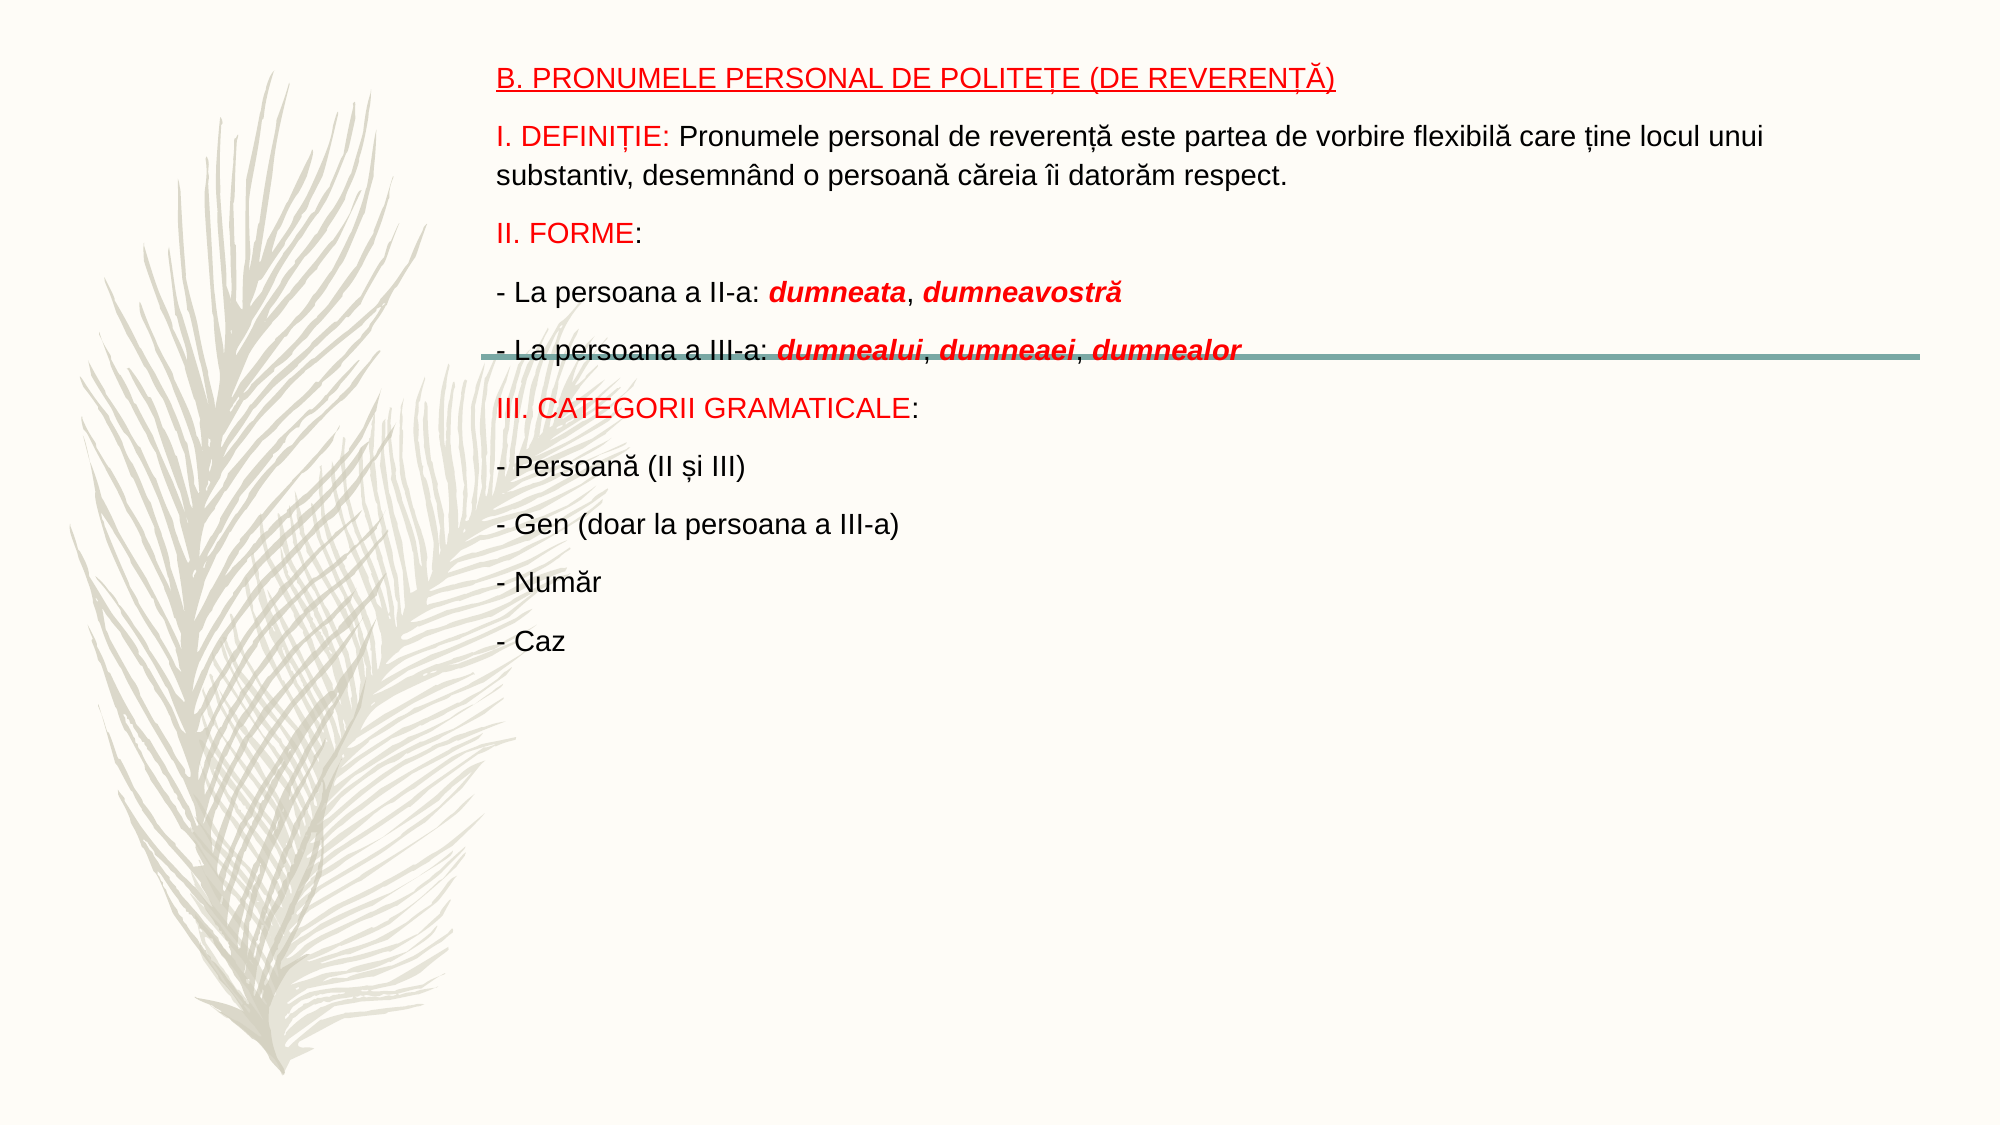

# B. PRONUMELE PERSONAL DE POLITEȚE (DE REVERENȚĂ)
I. DEFINIȚIE: Pronumele personal de reverență este partea de vorbire flexibilă care ține locul unui substantiv, desemnând o persoană căreia îi datorăm respect.
II. FORME:
- La persoana a II-a: dumneata, dumneavostră
- La persoana a III-a: dumnealui, dumneaei, dumnealor
III. CATEGORII GRAMATICALE:
- Persoană (II și III)
- Gen (doar la persoana a III-a)
- Număr
- Caz